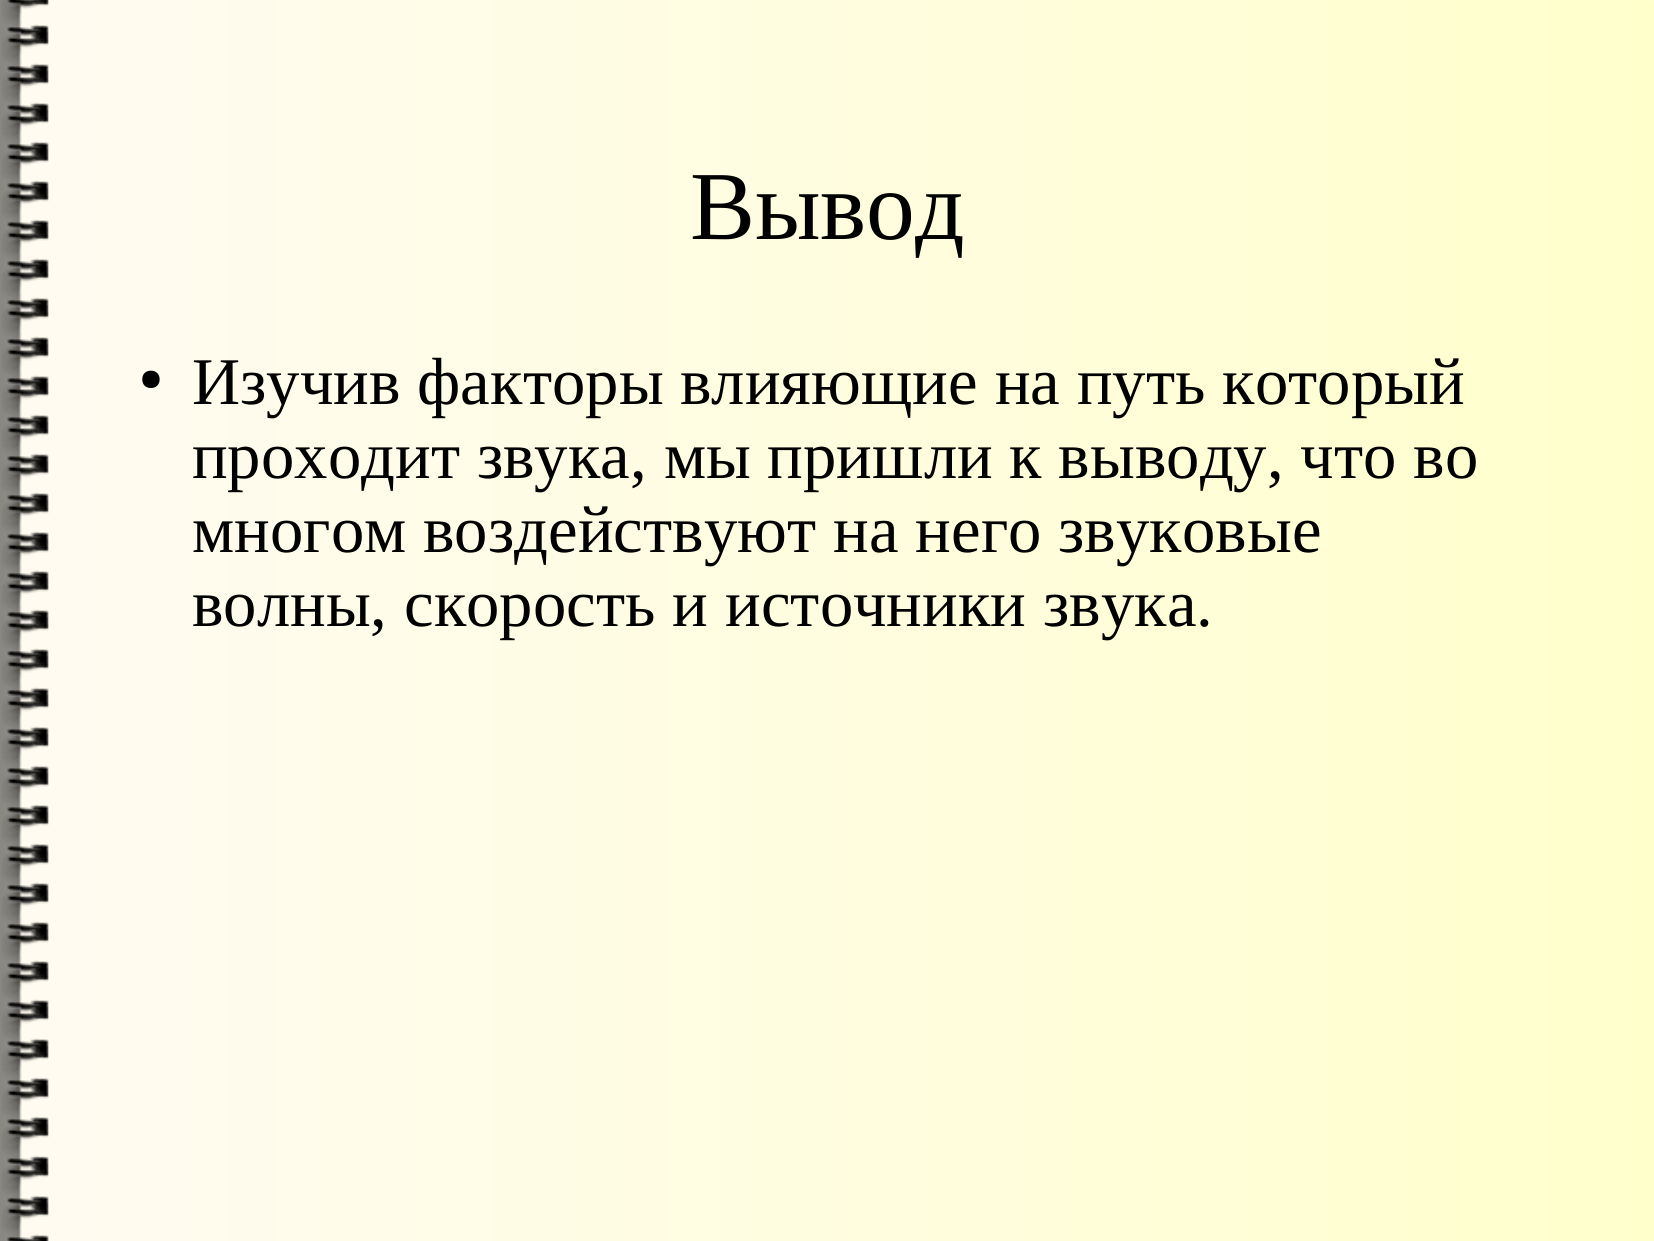

# Вывод
Изучив факторы влияющие на путь который проходит звука, мы пришли к выводу, что во многом воздействуют на него звуковые волны, скорость и источники звука.